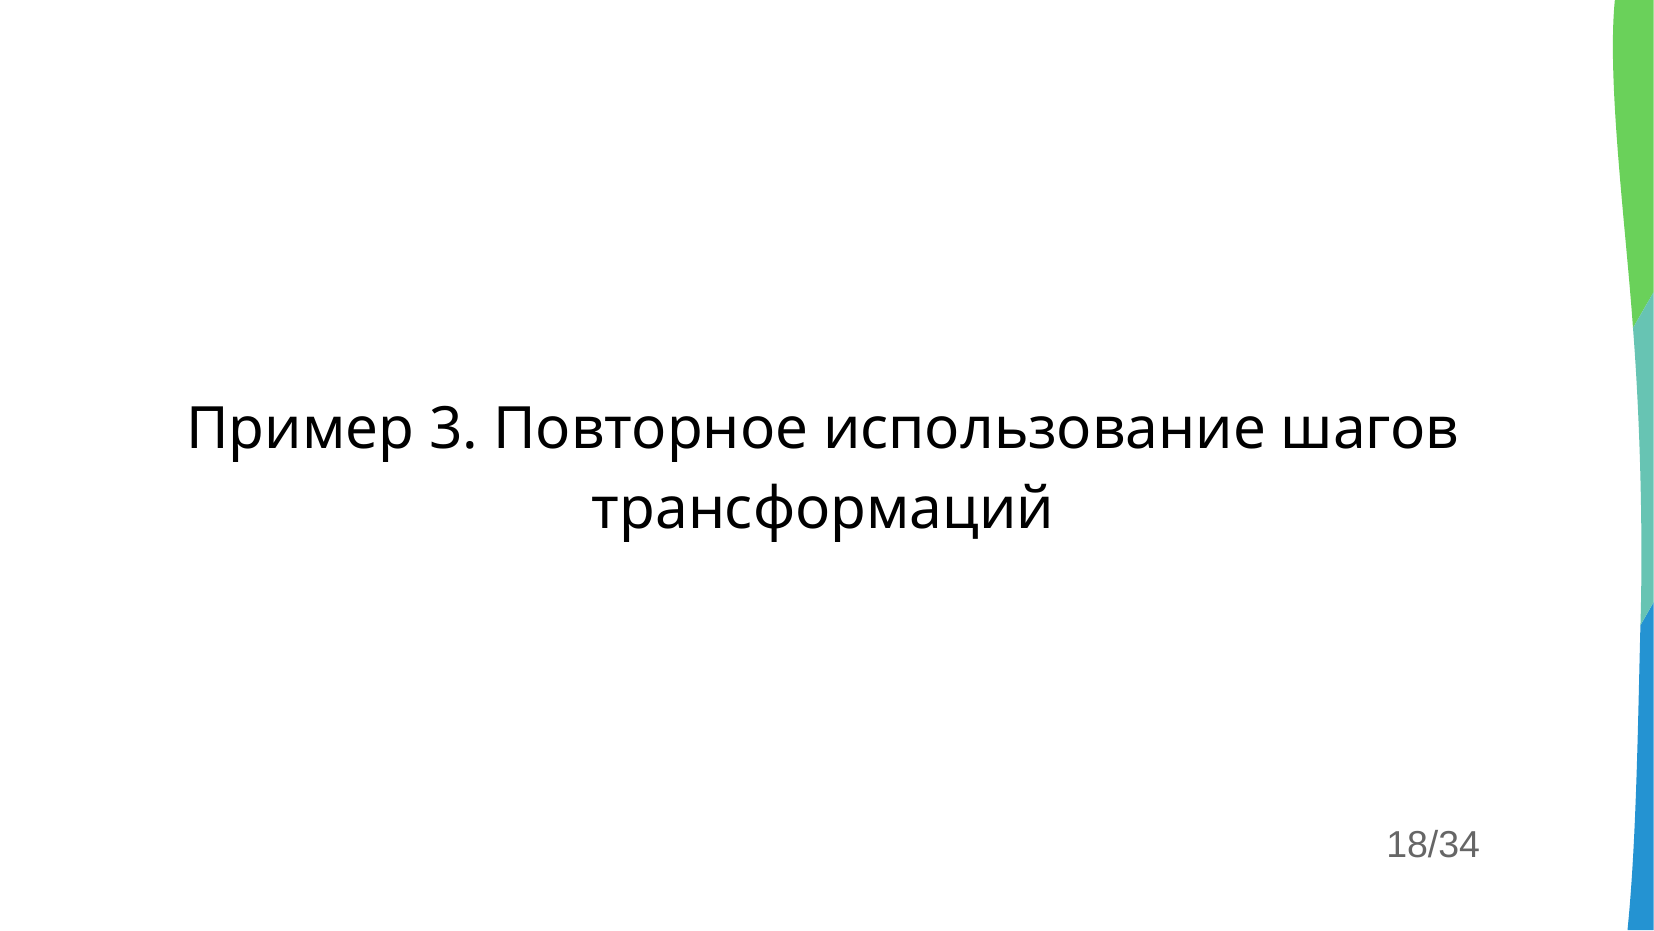

# Пример 3. Повторное использование шагов трансформаций